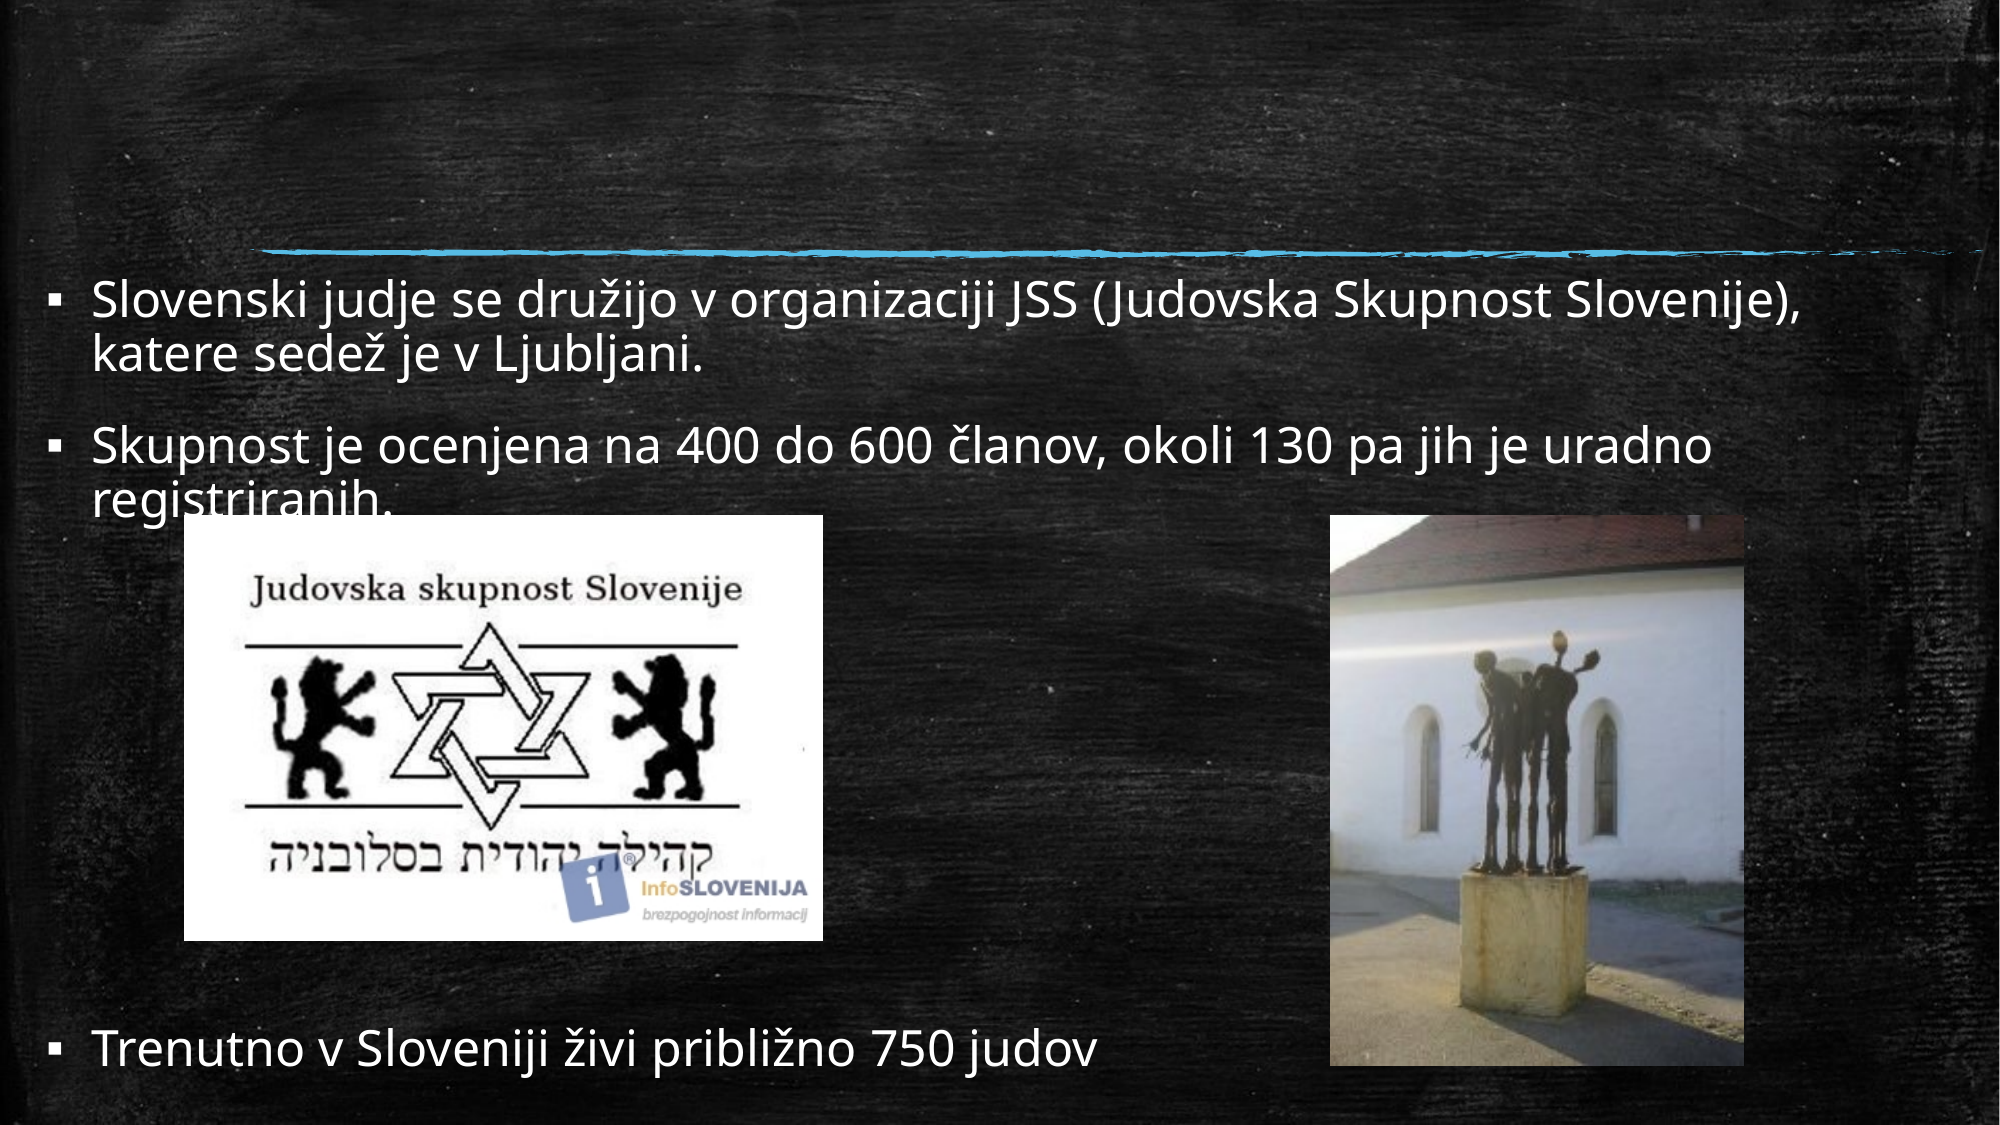

#
Slovenski judje se družijo v organizaciji JSS (Judovska Skupnost Slovenije), katere sedež je v Ljubljani.
Skupnost je ocenjena na 400 do 600 članov, okoli 130 pa jih je uradno registriranih.
Trenutno v Sloveniji živi približno 750 judov